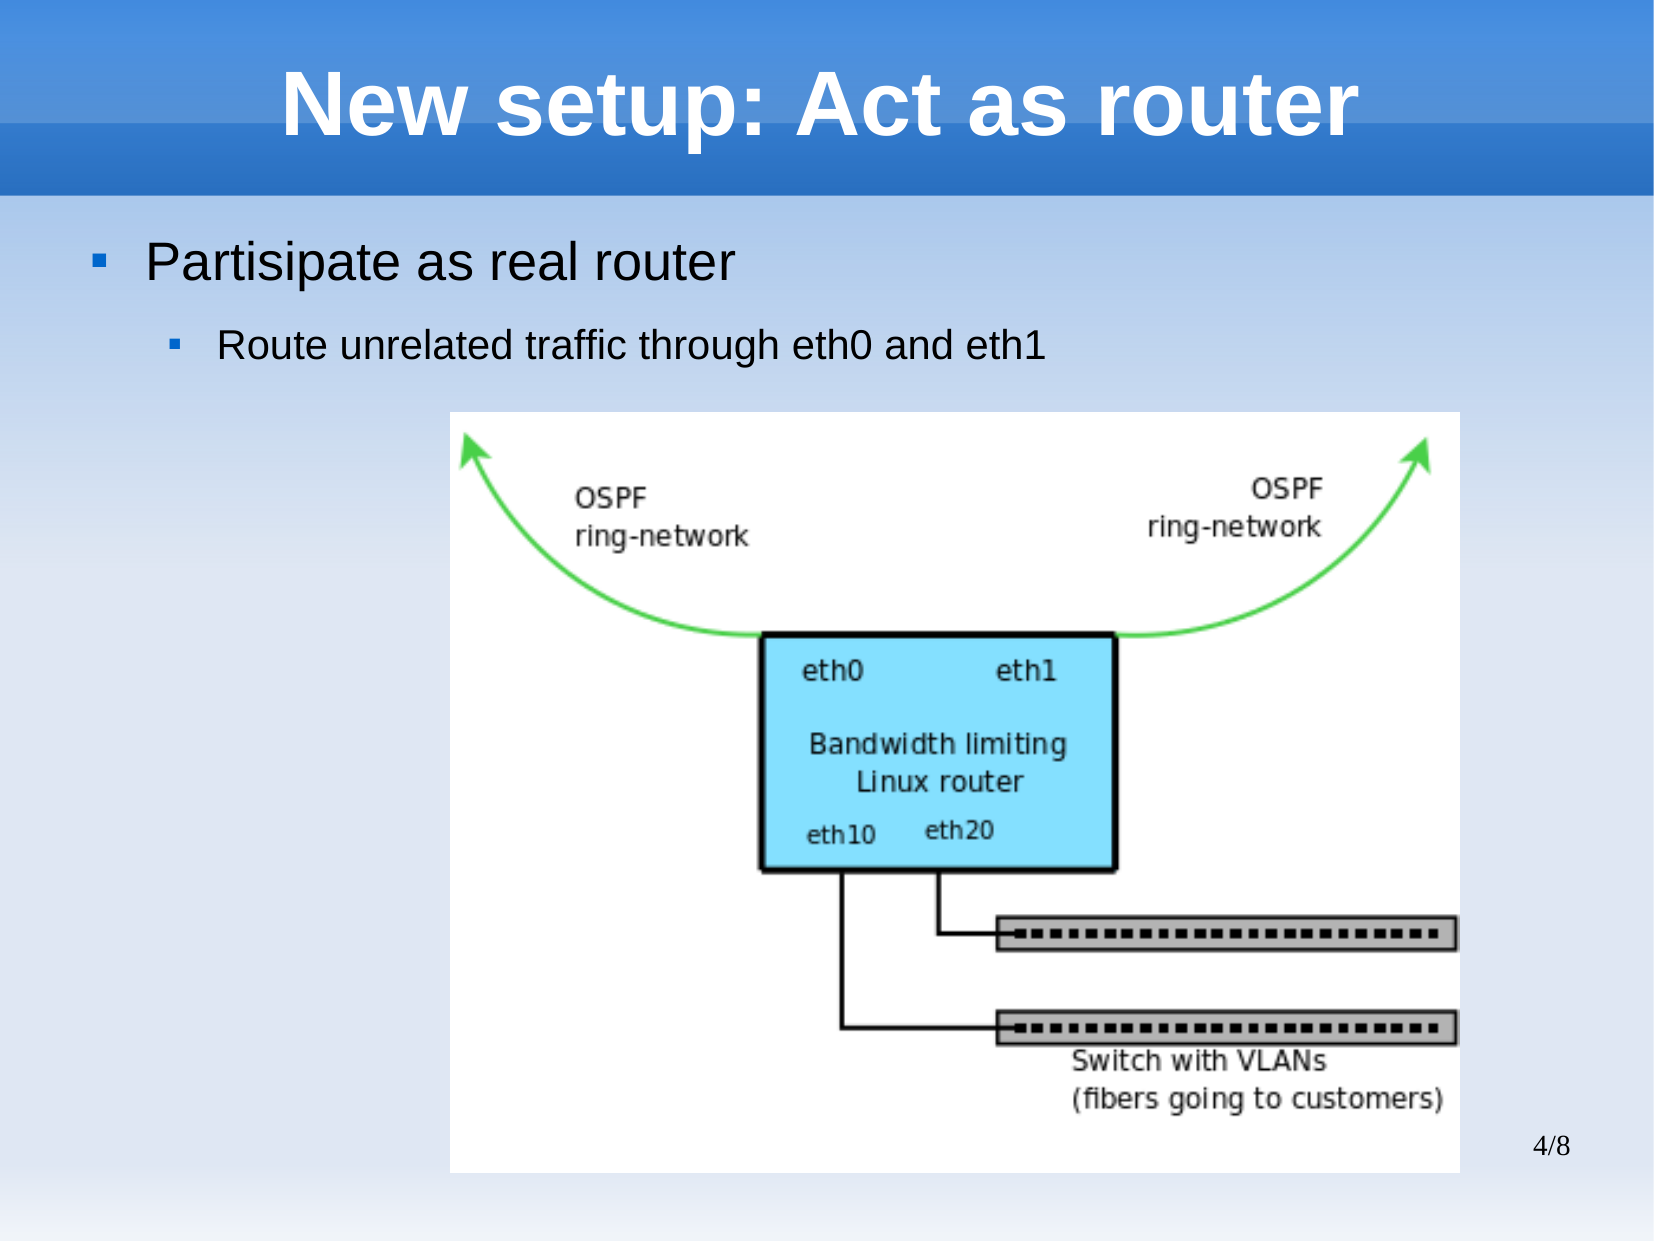

# New setup: Act as router
Partisipate as real router
Route unrelated traffic through eth0 and eth1
4